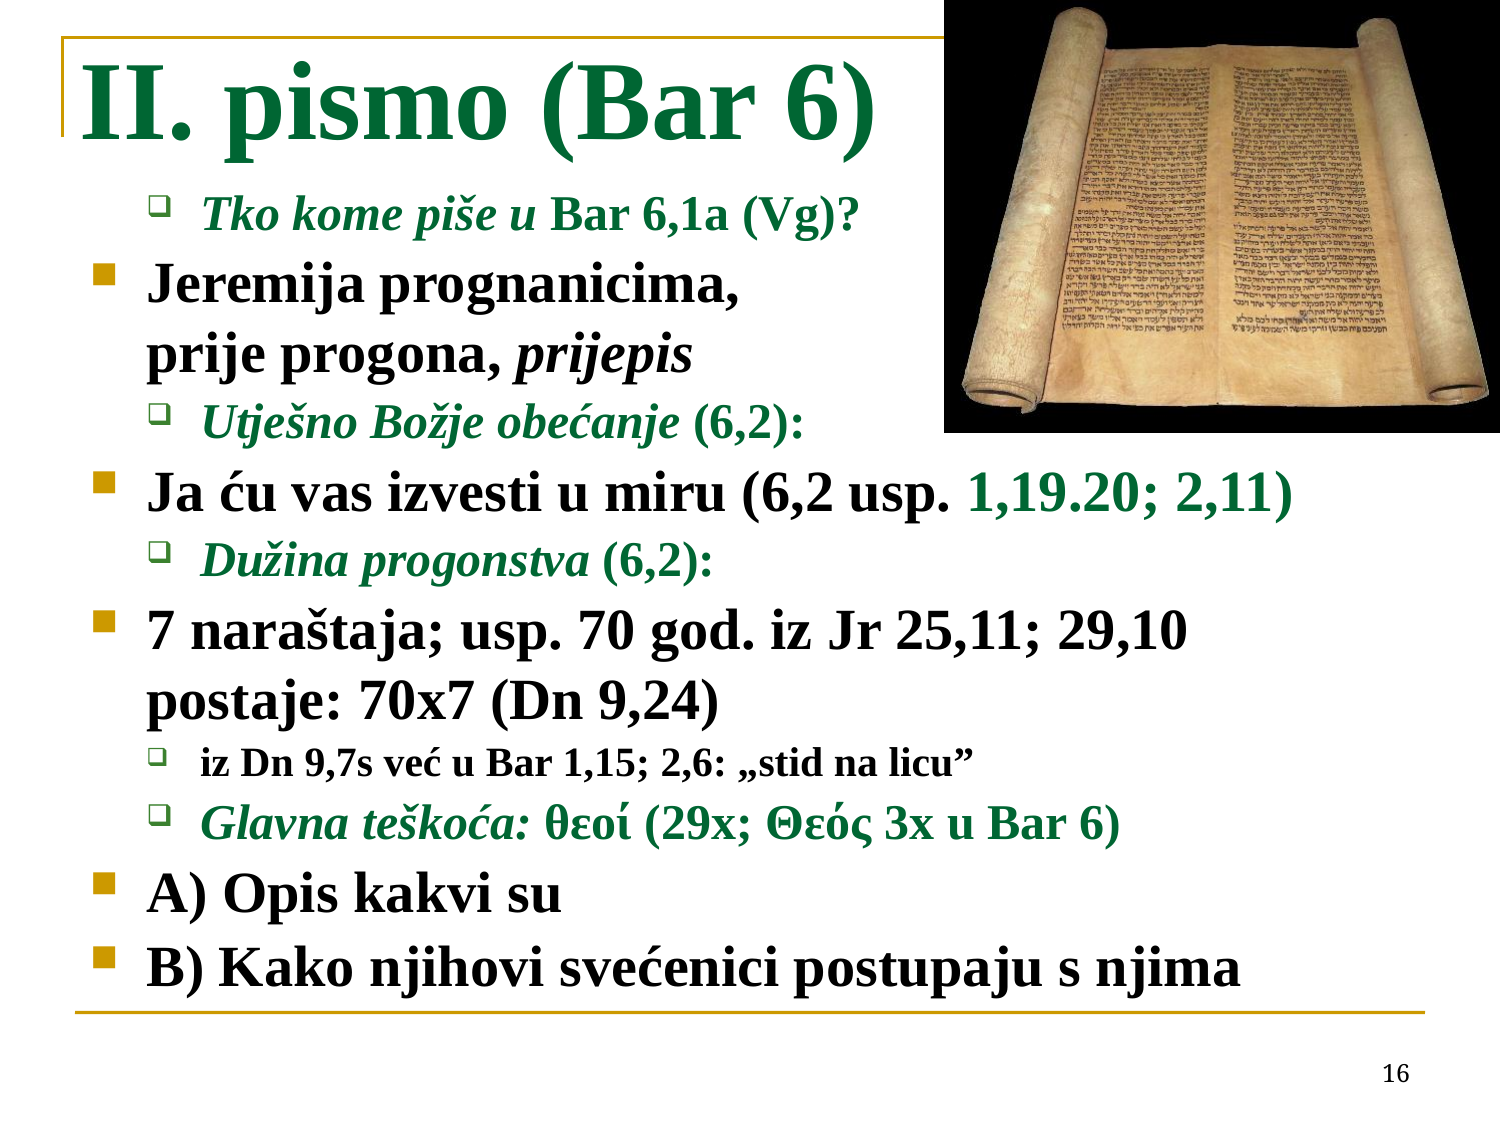

# II. pismo (Bar 6)
Tko kome piše u Bar 6,1a (Vg)?
Jeremija prognanicima,
prije progona, prijepis
Utješno Božje obećanje (6,2):
Ja ću vas izvesti u miru (6,2 usp. 1,19.20; 2,11)
Dužina progonstva (6,2):
7 naraštaja; usp. 70 god. iz Jr 25,11; 29,10
postaje: 70x7 (Dn 9,24)
iz Dn 9,7s već u Bar 1,15; 2,6: „stid na licu”
Glavna teškoća: θεοί (29x; Θεός 3x u Bar 6)
A) Opis kakvi su
B) Kako njihovi svećenici postupaju s njima